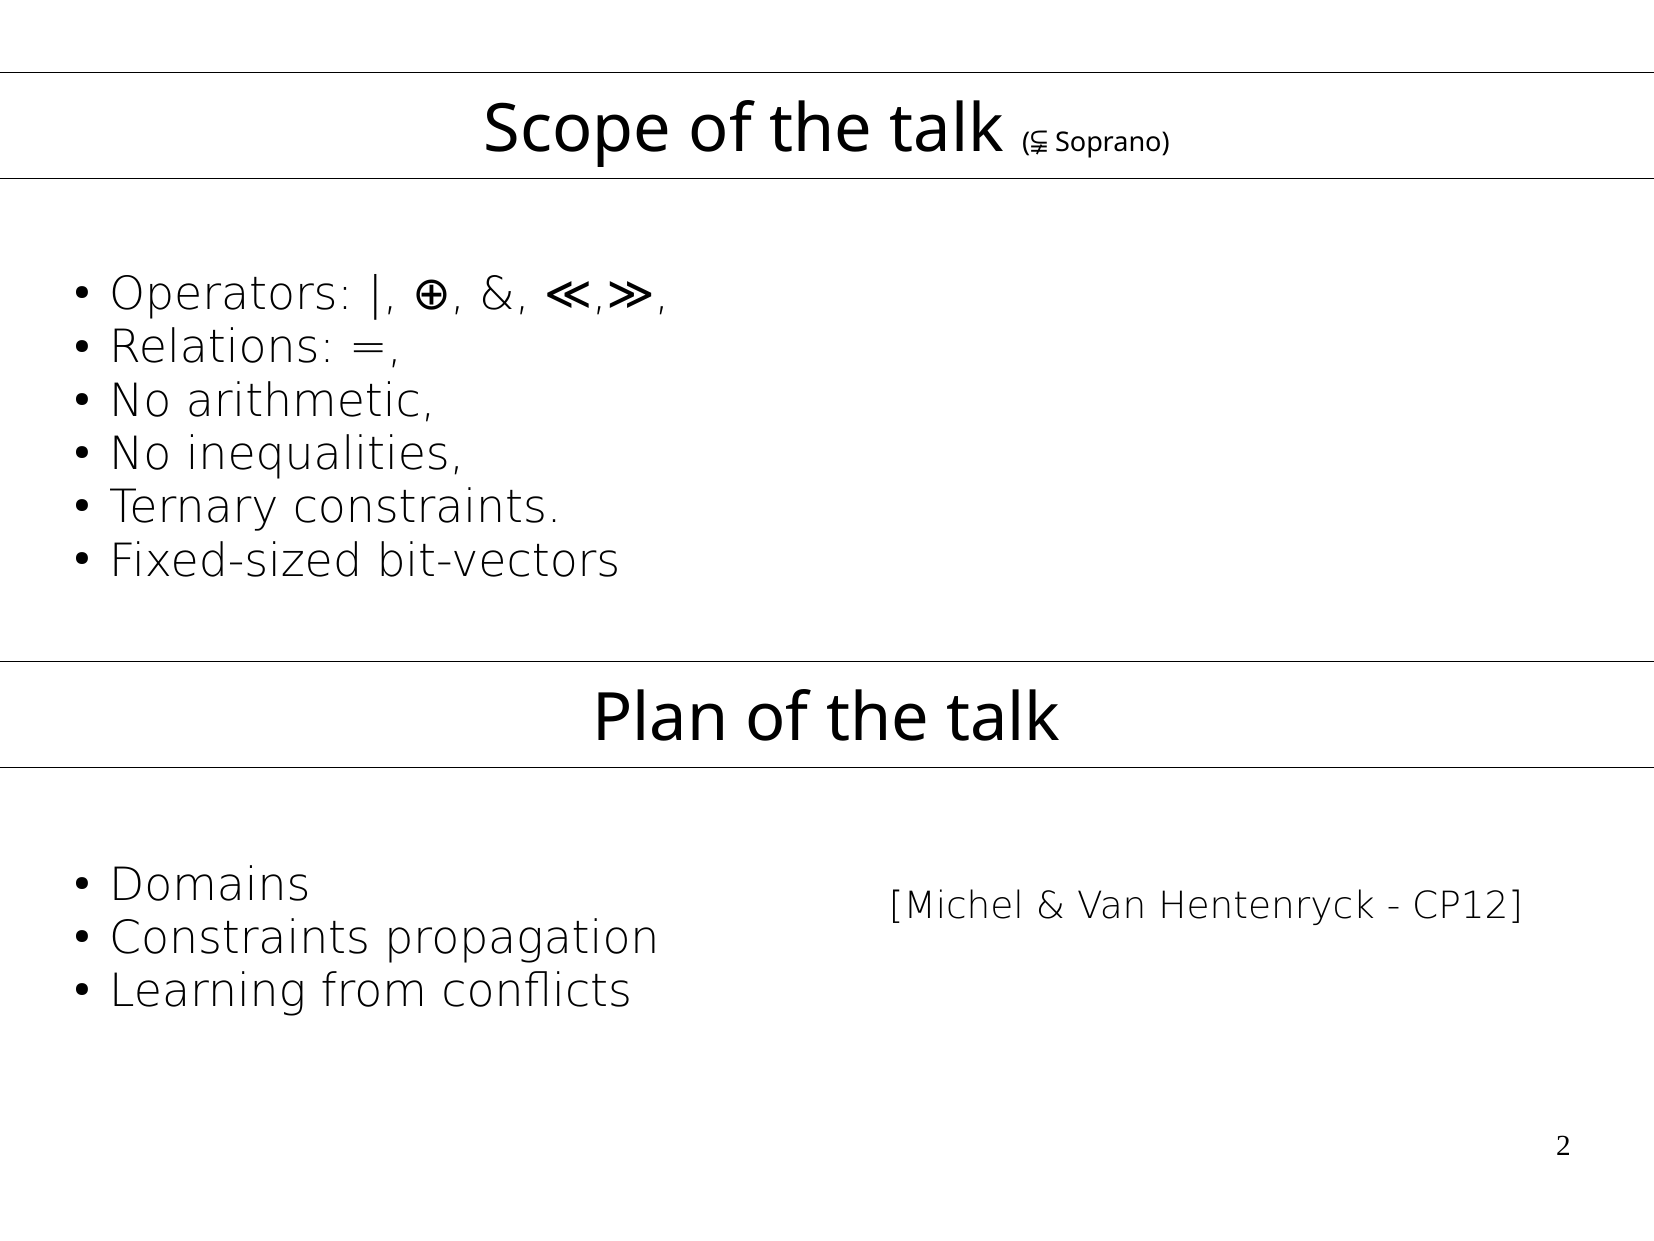

0x, 1x
⋈⊕⋁⋀⇒∣≪≫∈
For now we will focus on a fragment of the bitvector world, we will deal only with logic operations on bitvectors, only equality, and we restrict to ternary constraints, and we only look at fixed sized vectors.
On this scope we will see how to represent the domain of a bit vector, how to propagate constraints over these domains USING bitvector operations, and finally how we can learn from conflicts.
Most of what you'll see here is in a work by Michel and Van Hentenryck.
Scope of the talk (⫋ Soprano)
Operators: |, ⊕, &, ≪,≫,
Relations: =,
No arithmetic,
No inequalities,
Ternary constraints.
Fixed-sized bit-vectors
Plan of the talk
Domains
Constraints propagation
Learning from conflicts
[Michel & Van Hentenryck - CP12]
2